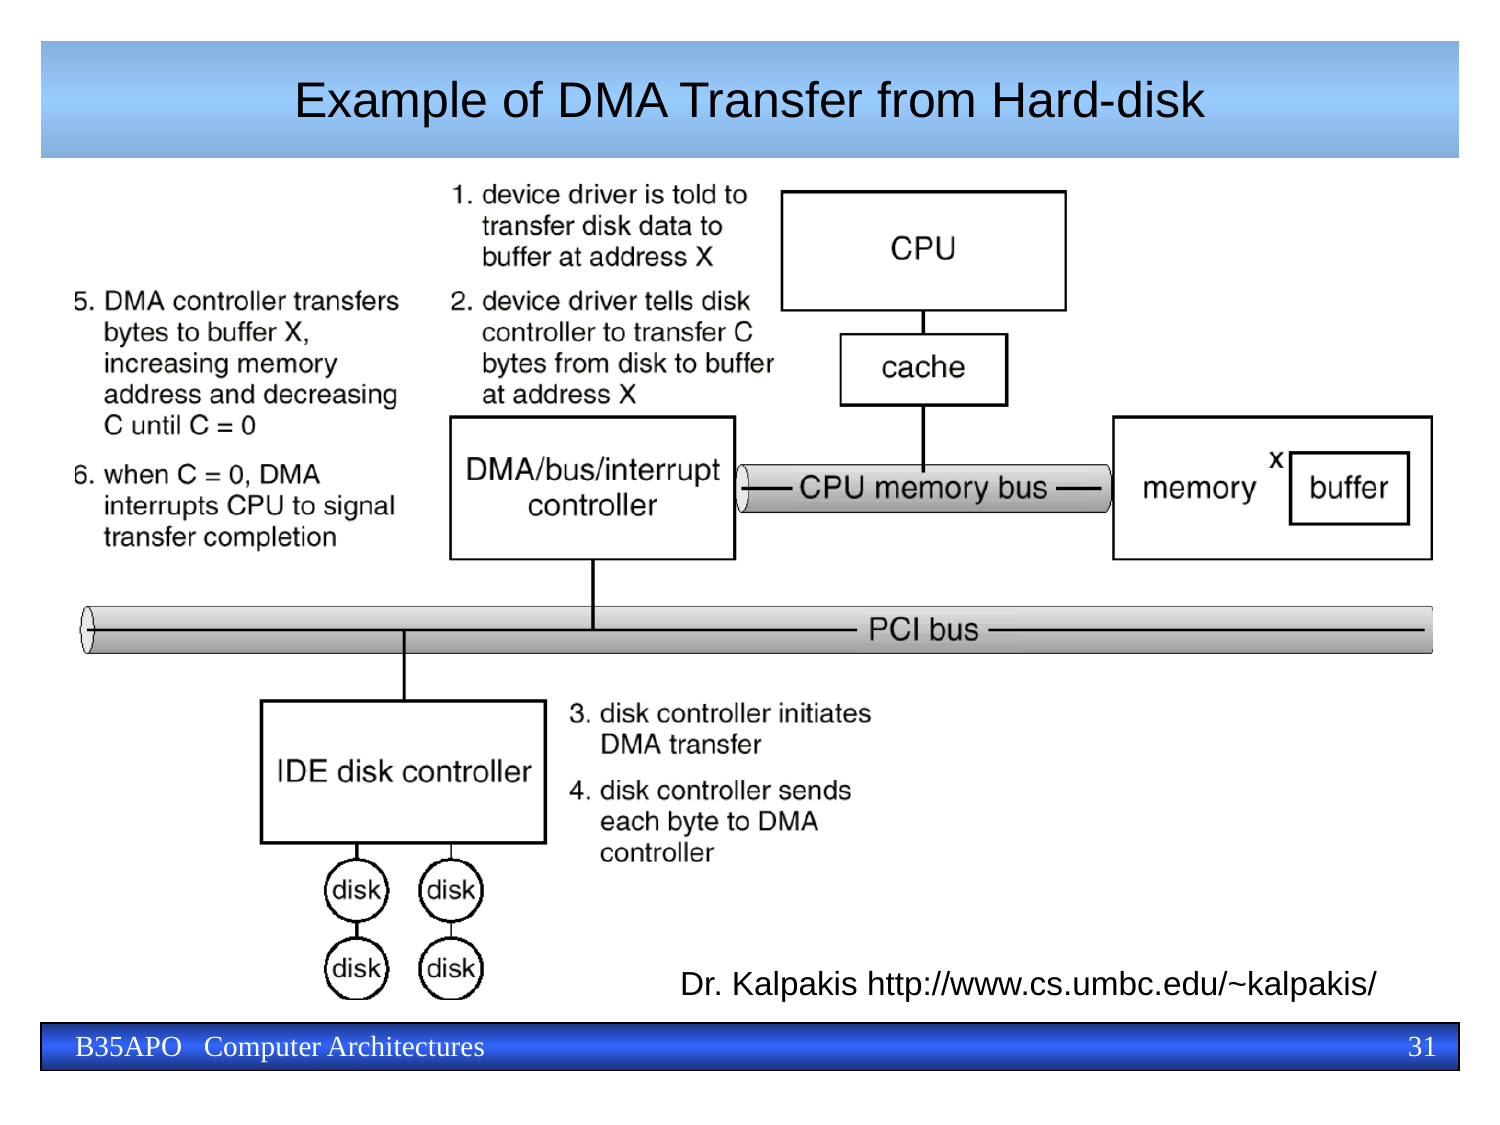

# Example of DMA Transfer from Hard-disk
Dr. Kalpakis http://www.cs.umbc.edu/~kalpakis/
B35APO Computer Architectures
31